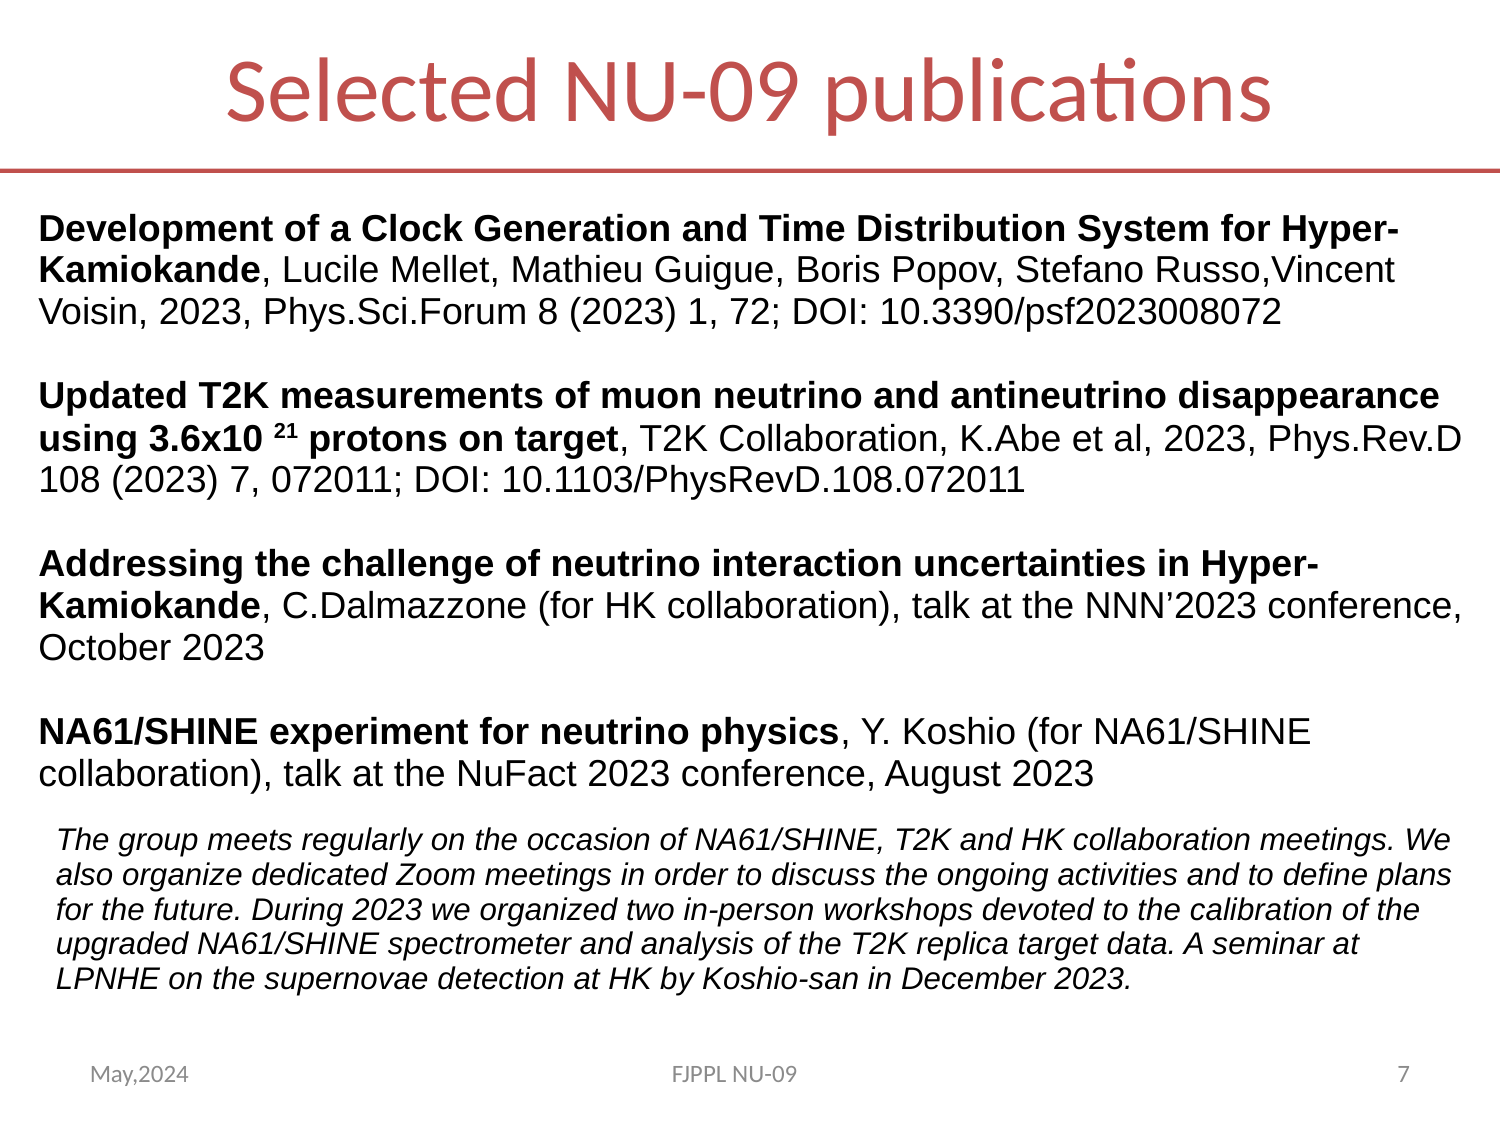

Selected NU-09 publications
Development of a Clock Generation and Time Distribution System for Hyper-Kamiokande, Lucile Mellet, Mathieu Guigue, Boris Popov, Stefano Russo,Vincent Voisin, 2023, Phys.Sci.Forum 8 (2023) 1, 72; DOI: 10.3390/psf2023008072
Updated T2K measurements of muon neutrino and antineutrino disappearance using 3.6x10 21 protons on target, T2K Collaboration, K.Abe et al, 2023, Phys.Rev.D 108 (2023) 7, 072011; DOI: 10.1103/PhysRevD.108.072011
Addressing the challenge of neutrino interaction uncertainties in Hyper-Kamiokande, C.Dalmazzone (for HK collaboration), talk at the NNN’2023 conference, October 2023
NA61/SHINE experiment for neutrino physics, Y. Koshio (for NA61/SHINE collaboration), talk at the NuFact 2023 conference, August 2023
The group meets regularly on the occasion of NA61/SHINE, T2K and HK collaboration meetings. We
also organize dedicated Zoom meetings in order to discuss the ongoing activities and to define plans
for the future. During 2023 we organized two in-person workshops devoted to the calibration of the
upgraded NA61/SHINE spectrometer and analysis of the T2K replica target data. A seminar at LPNHE on the supernovae detection at HK by Koshio-san in December 2023.
May,2024
FJPPL NU-09